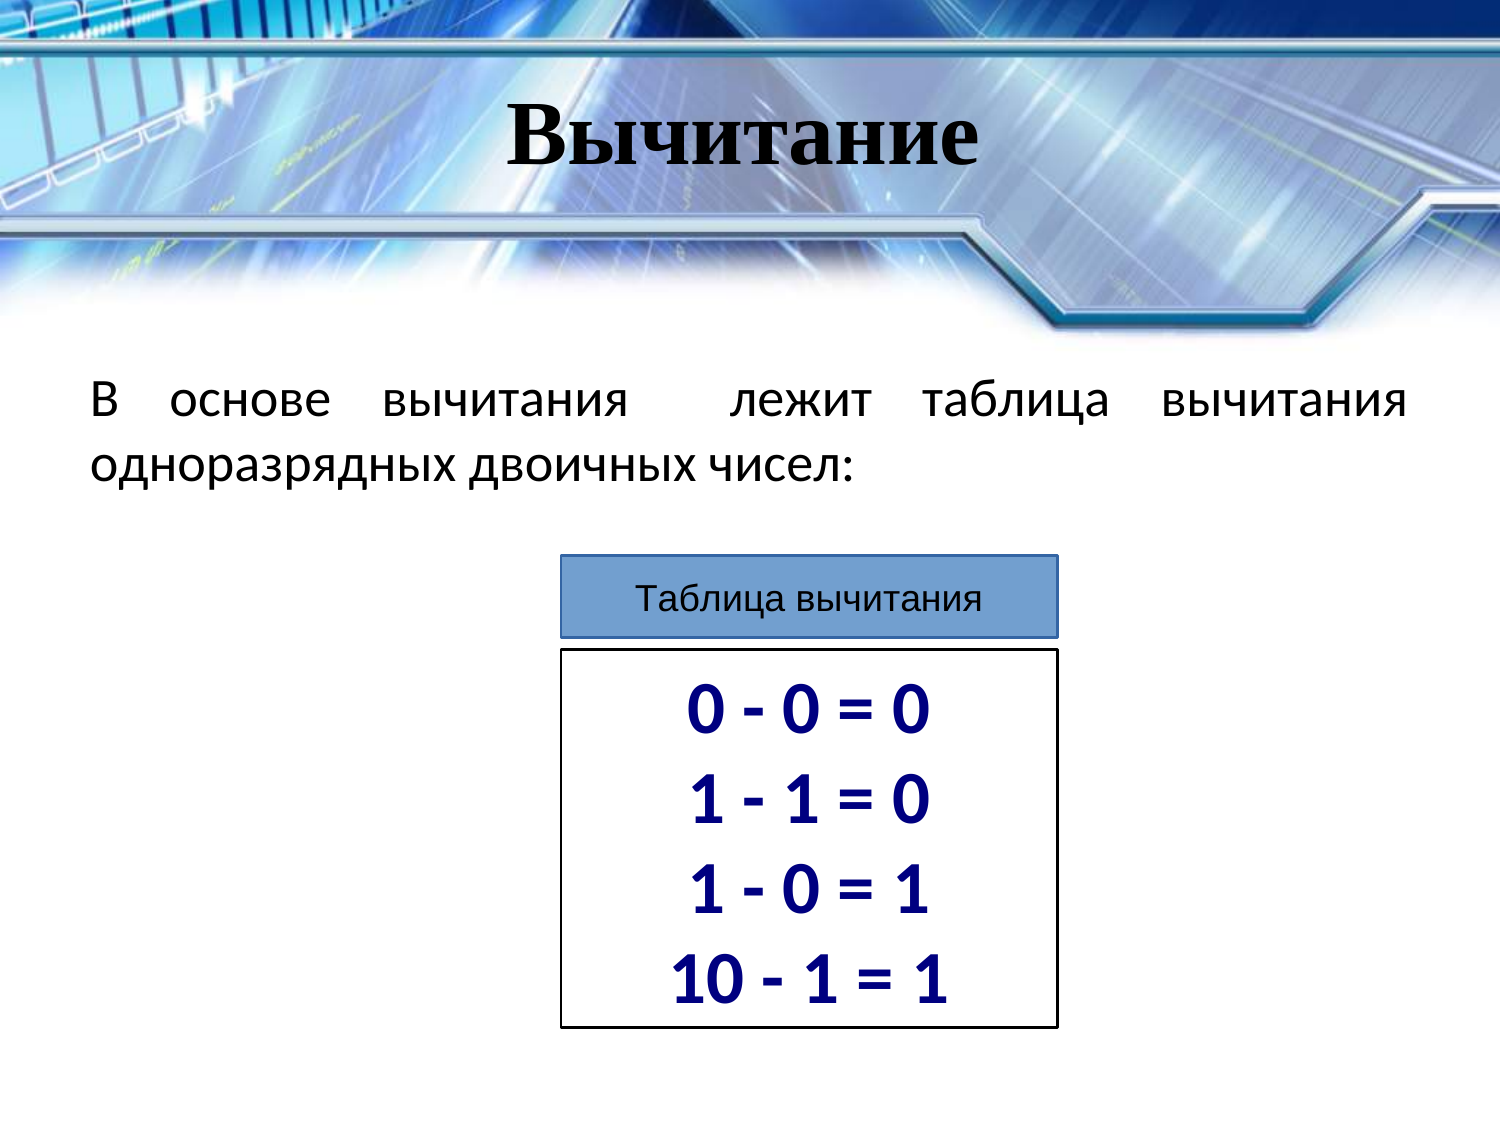

Вычитание
# В основе вычитания лежит таблица вычитания одноразрядных двоичных чисел:
Таблица вычитания
0 - 0 = 0
1 - 1 = 0
1 - 0 = 1
10 - 1 = 1